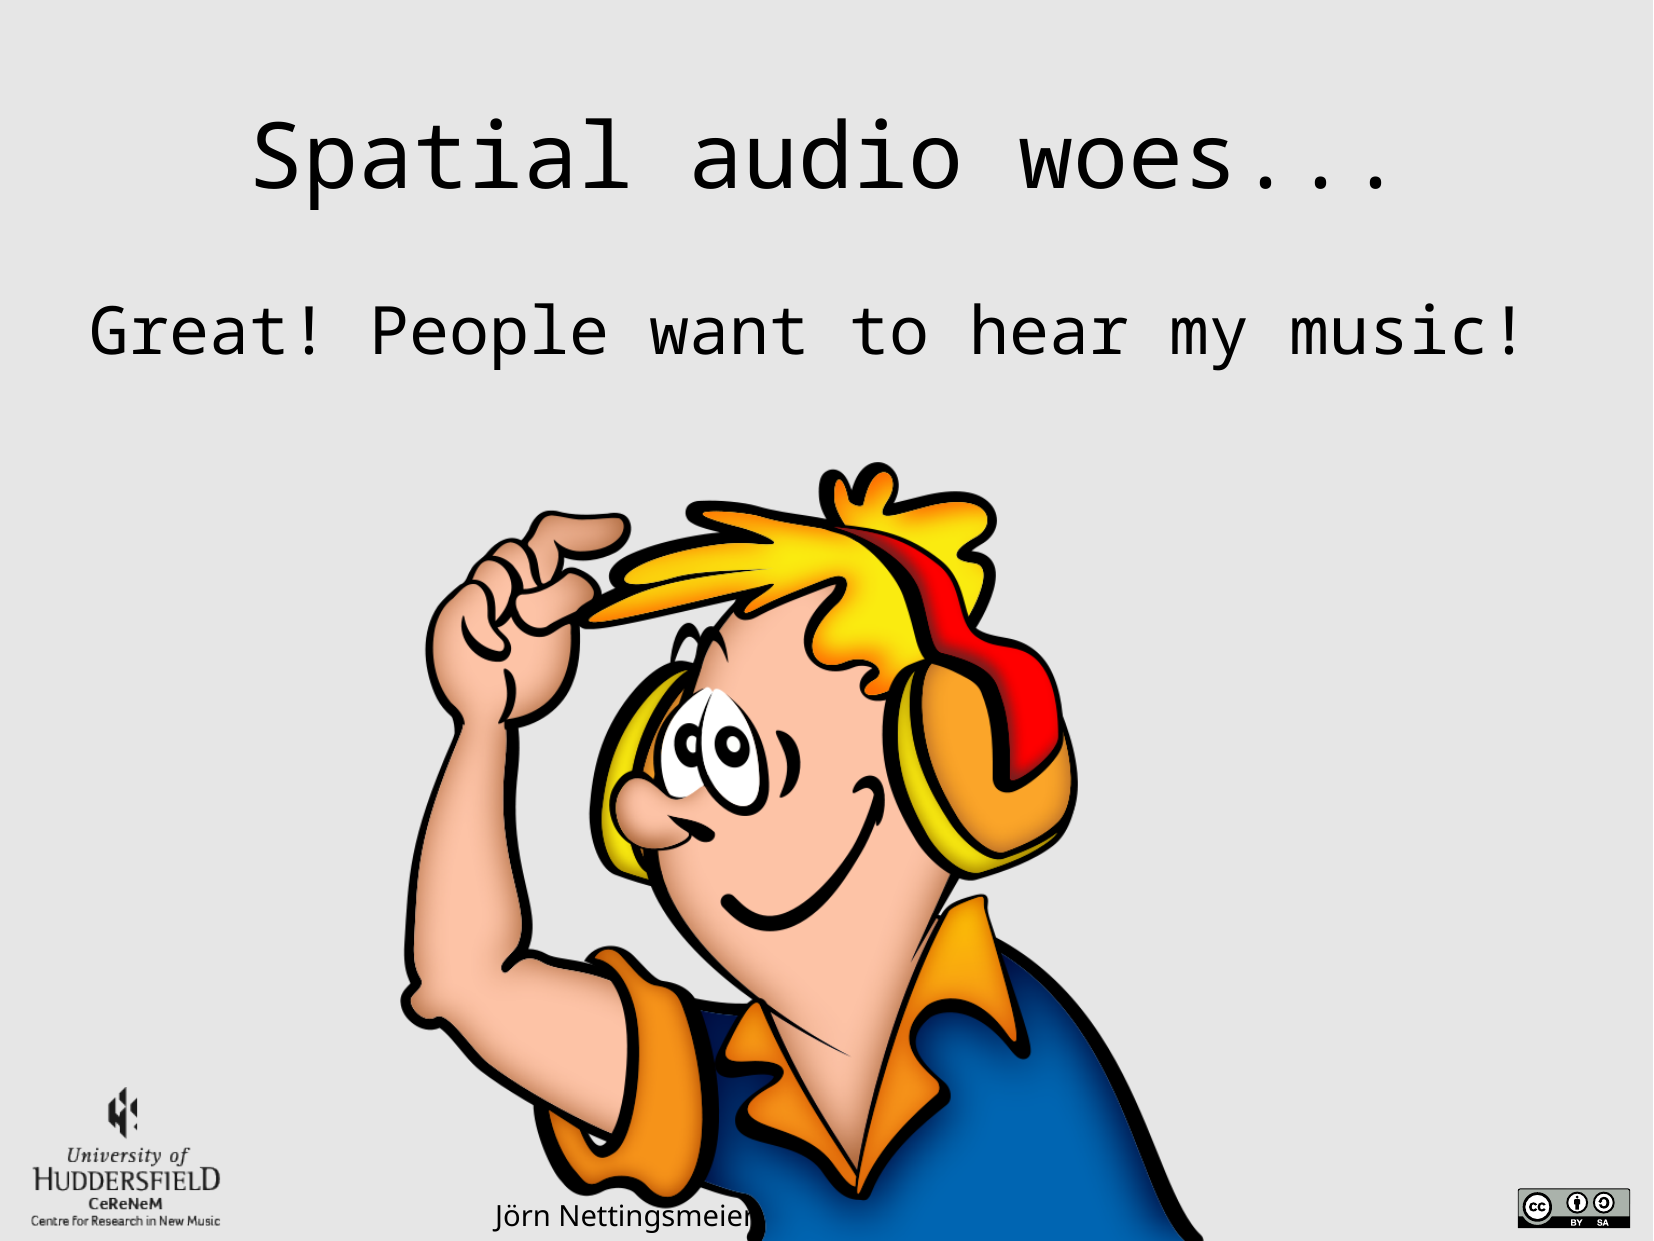

# Spatial audio woes...
Great! People want to hear my music!